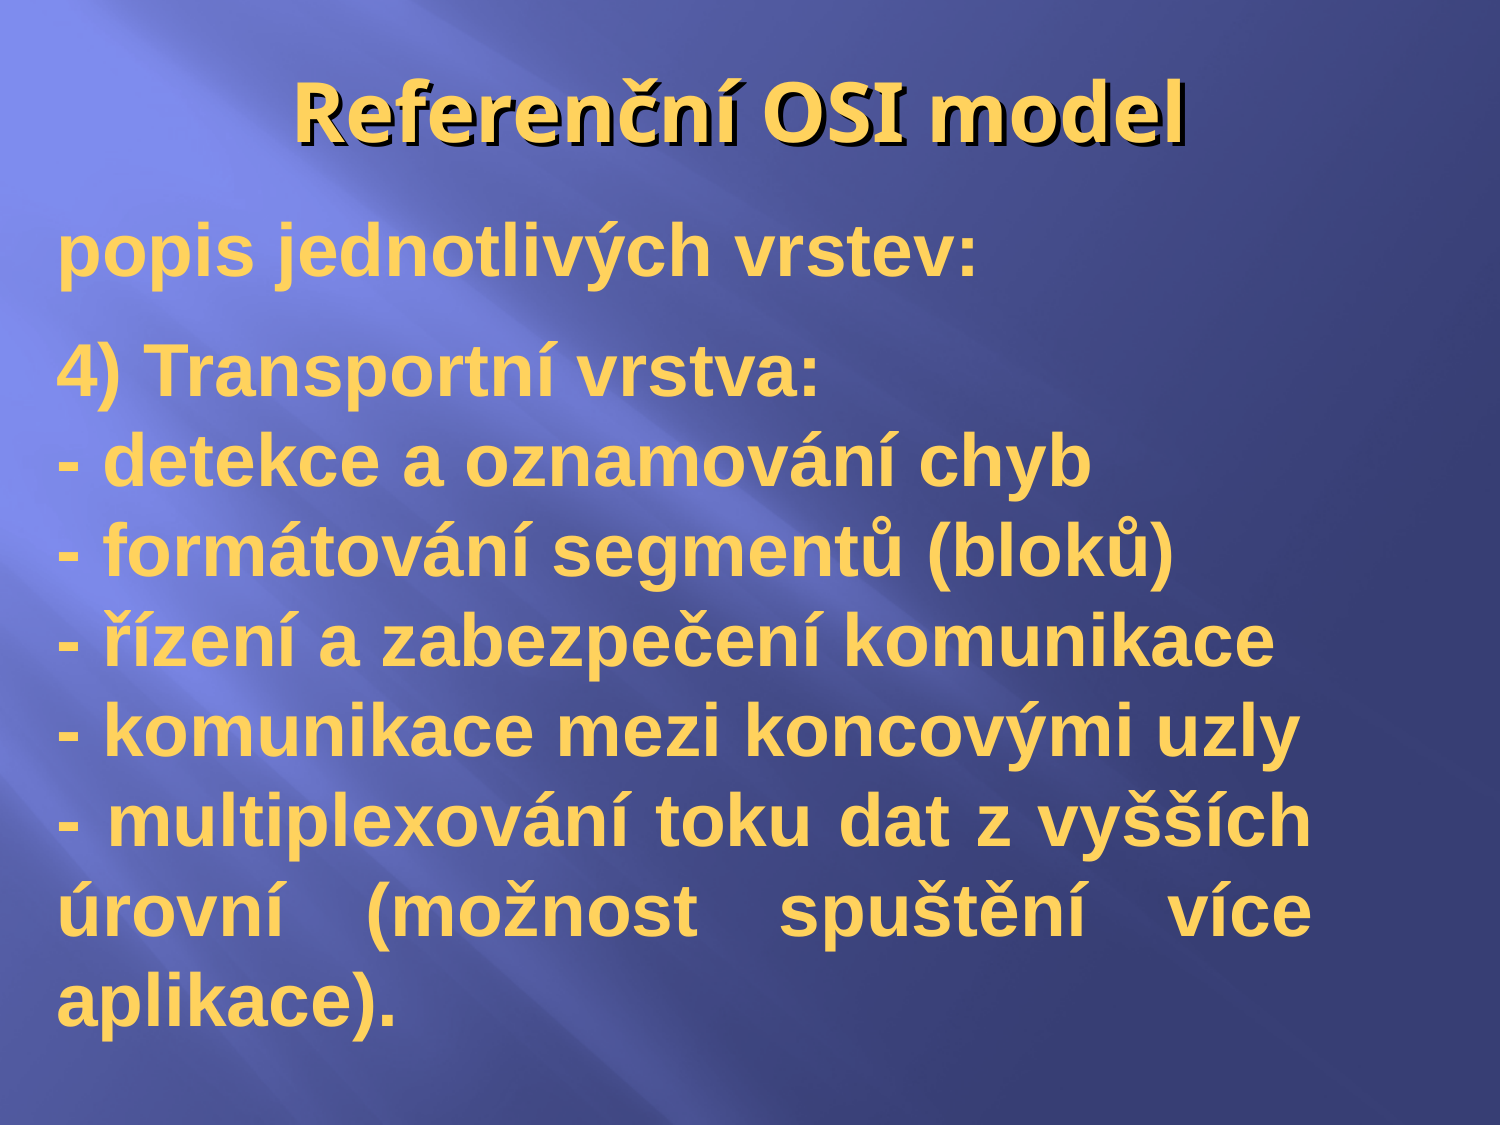

# Referenční OSI model
popis jednotlivých vrstev:
4) Transportní vrstva:
- detekce a oznamování chyb
- formátování segmentů (bloků)
- řízení a zabezpečení komunikace
- komunikace mezi koncovými uzly
- multiplexování toku dat z vyšších úrovní (možnost spuštění více aplikace).